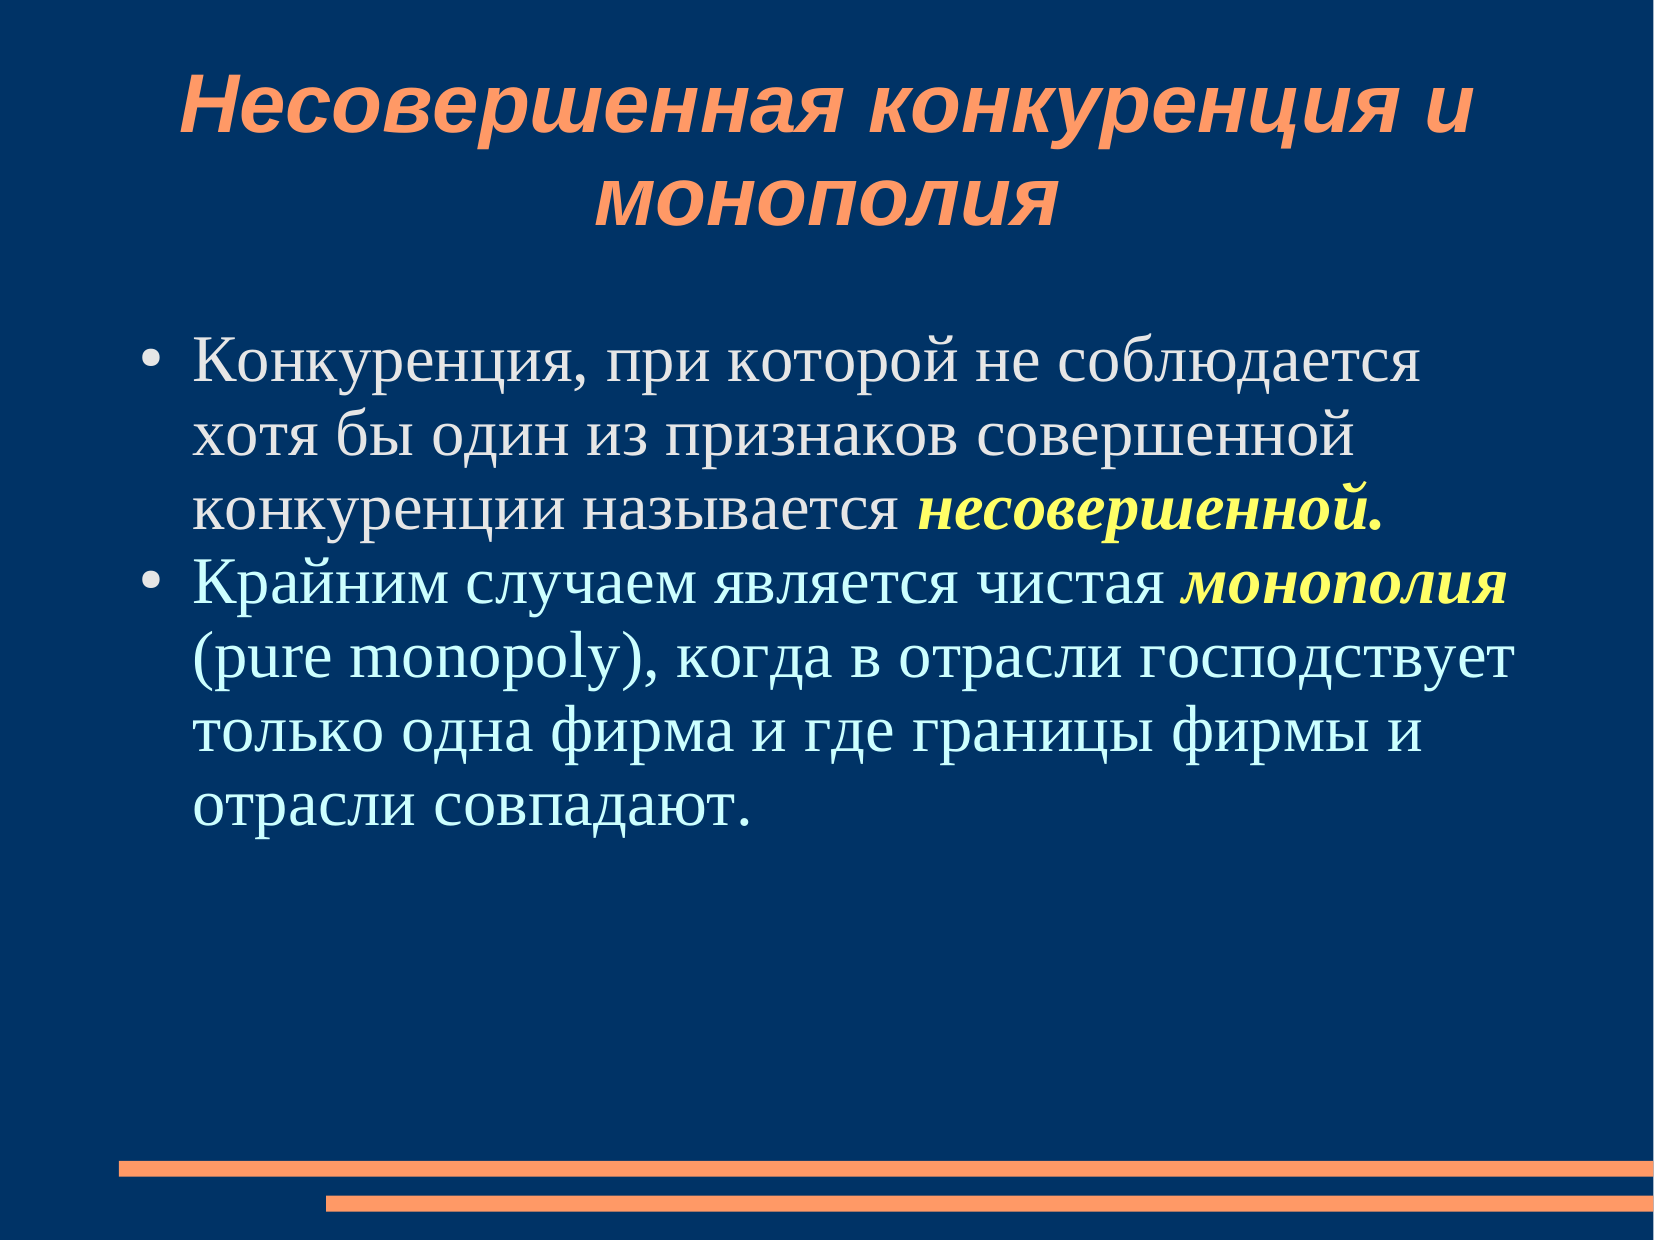

# Несовершенная конкуренция и монополия
Конкуренция, при которой не соблюдается хотя бы один из признаков совершенной конкуренции называется несовершенной.
Крайним случаем является чистая монополия (pure monopoly), когда в отрасли господствует только одна фирма и где границы фирмы и отрасли совпадают.